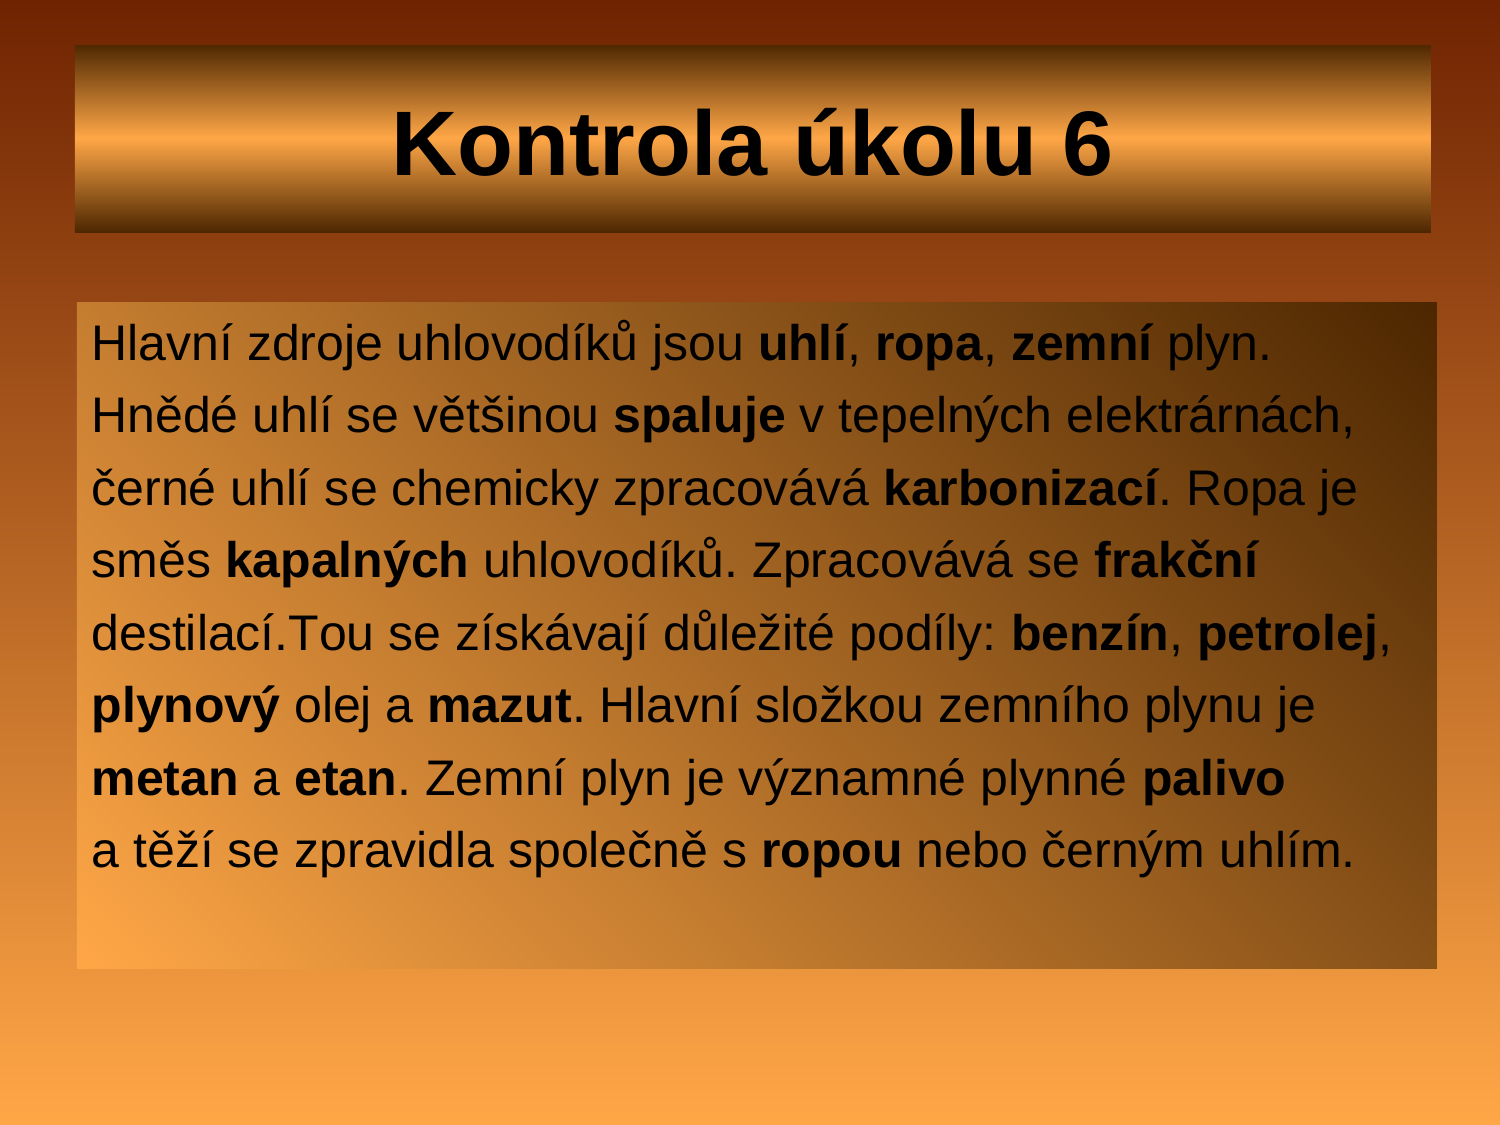

# Kontrola úkolu 6
Hlavní zdroje uhlovodíků jsou uhlí, ropa, zemní plyn.
Hnědé uhlí se většinou spaluje v tepelných elektrárnách,
černé uhlí se chemicky zpracovává karbonizací. Ropa je
směs kapalných uhlovodíků. Zpracovává se frakční
destilací.Tou se získávají důležité podíly: benzín, petrolej,
plynový olej a mazut. Hlavní složkou zemního plynu je
metan a etan. Zemní plyn je významné plynné palivo
a těží se zpravidla společně s ropou nebo černým uhlím.